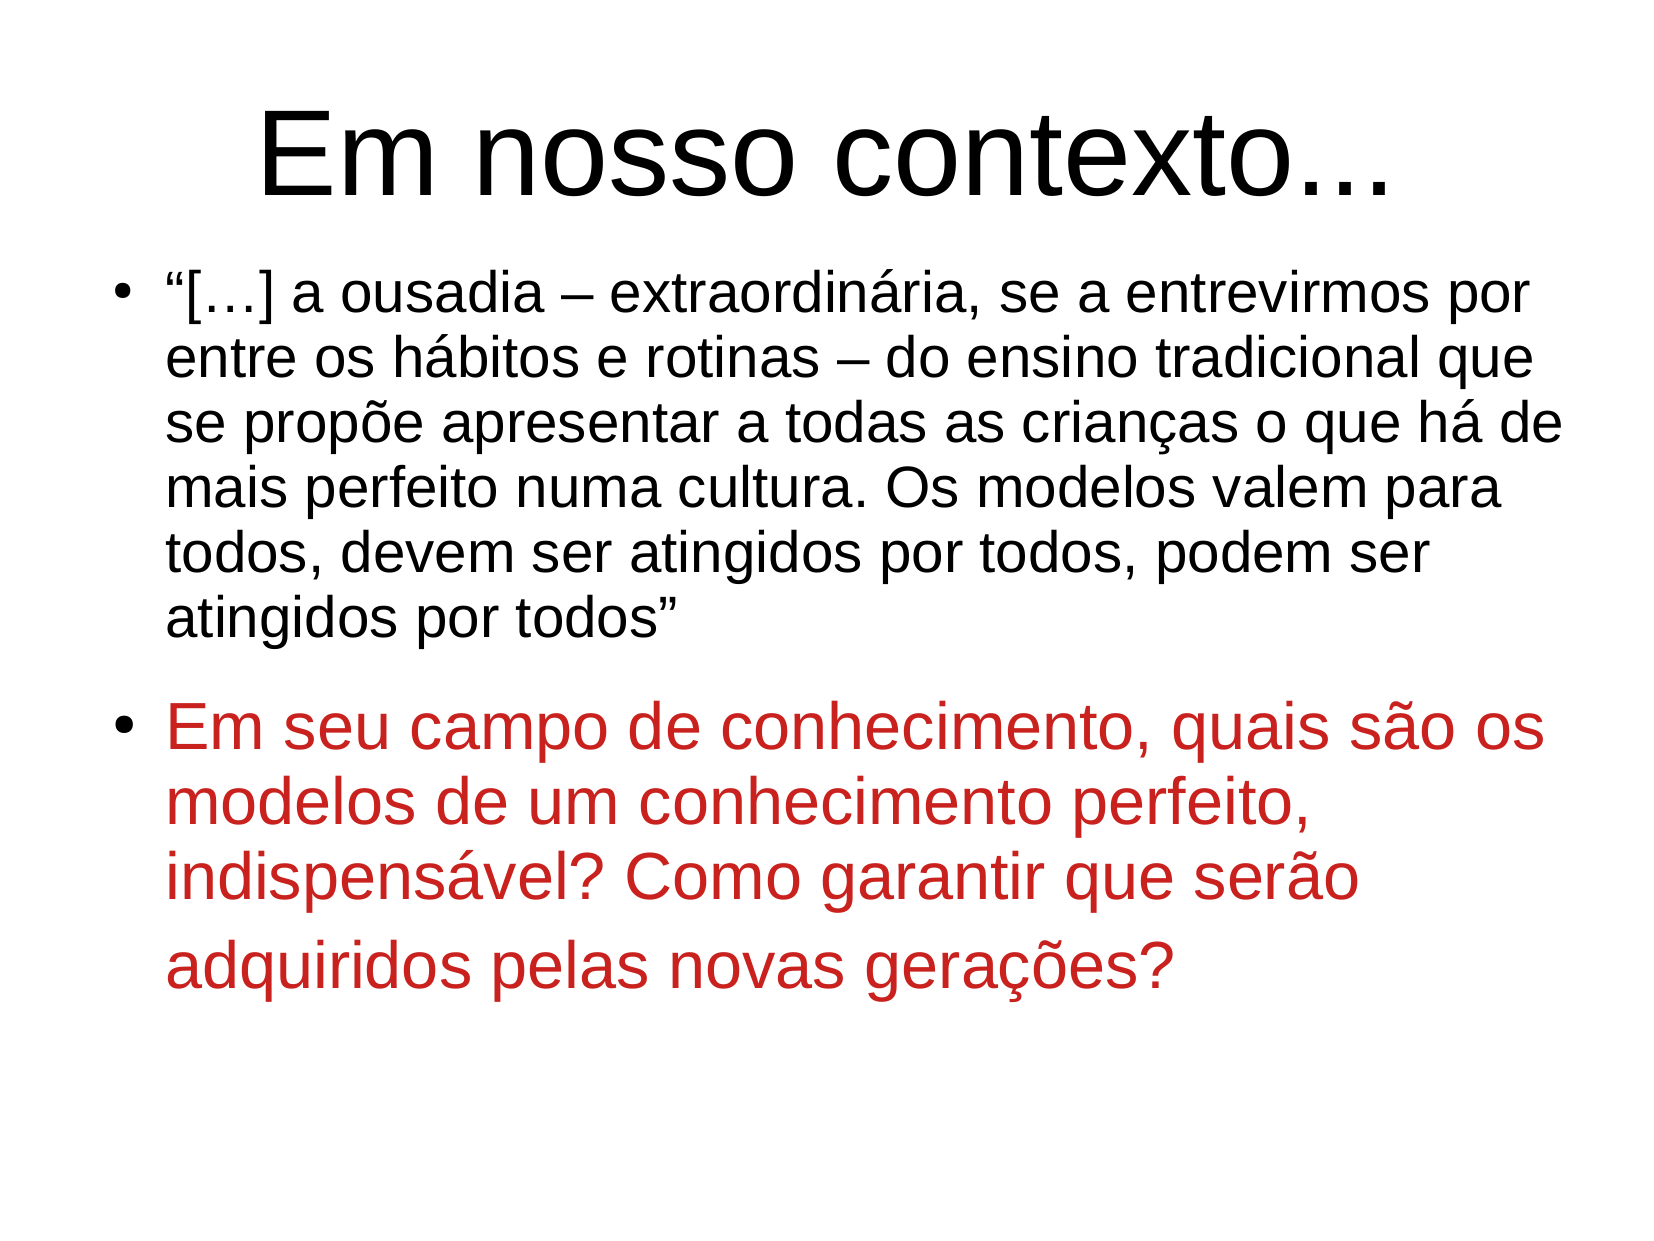

# Em nosso contexto...
“[…] a ousadia – extraordinária, se a entrevirmos por entre os hábitos e rotinas – do ensino tradicional que se propõe apresentar a todas as crianças o que há de mais perfeito numa cultura. Os modelos valem para todos, devem ser atingidos por todos, podem ser atingidos por todos”
Em seu campo de conhecimento, quais são os modelos de um conhecimento perfeito, indispensável? Como garantir que serão adquiridos pelas novas gerações?